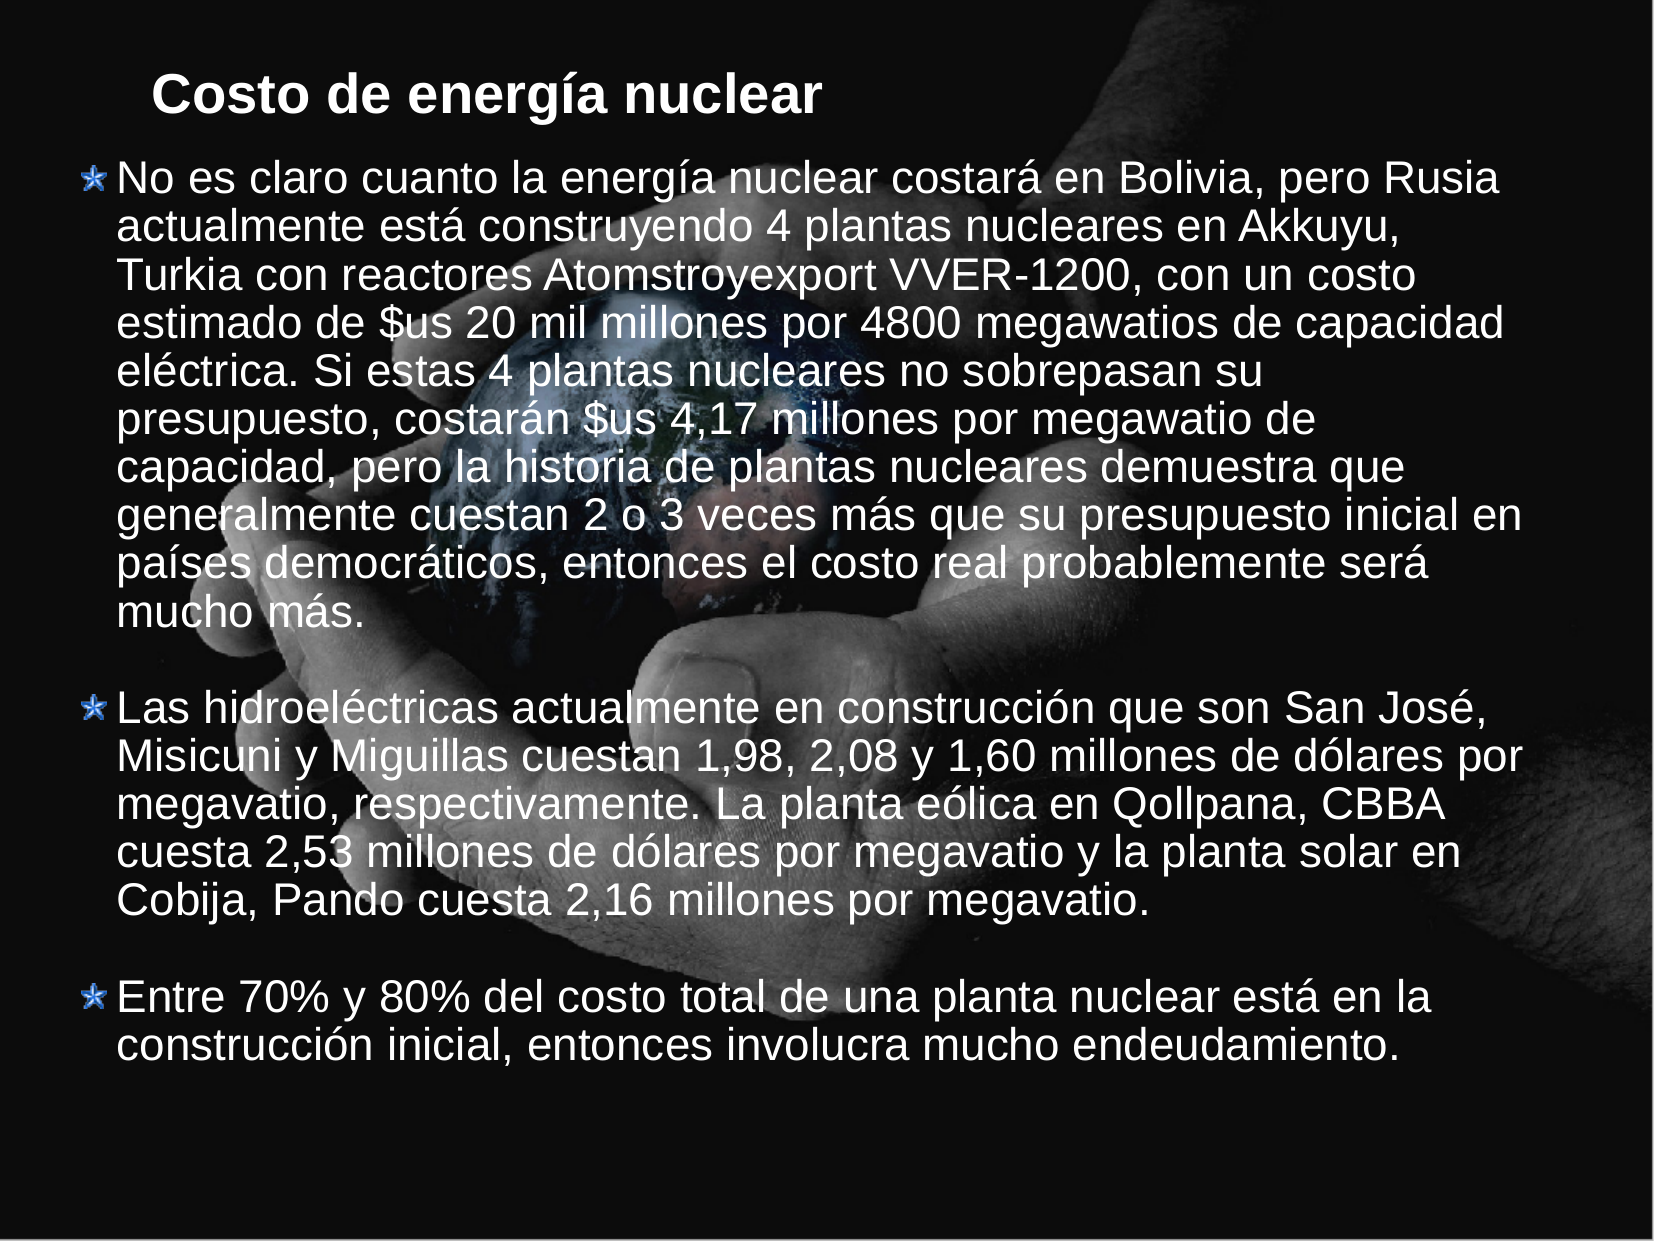

# Costo de energía nuclear
No es claro cuanto la energía nuclear costará en Bolivia, pero Rusia actualmente está construyendo 4 plantas nucleares en Akkuyu, Turkia con reactores Atomstroyexport VVER-1200, con un costo estimado de $us 20 mil millones por 4800 megawatios de capacidad eléctrica. Si estas 4 plantas nucleares no sobrepasan su presupuesto, costarán $us 4,17 millones por megawatio de capacidad, pero la historia de plantas nucleares demuestra que generalmente cuestan 2 o 3 veces más que su presupuesto inicial en países democráticos, entonces el costo real probablemente será mucho más.
Las hidroeléctricas actualmente en construcción que son San José, Misicuni y Miguillas cuestan 1,98, 2,08 y 1,60 millones de dólares por megavatio, respectivamente. La planta eólica en Qollpana, CBBA cuesta 2,53 millones de dólares por megavatio y la planta solar en Cobija, Pando cuesta 2,16 millones por megavatio.
Entre 70% y 80% del costo total de una planta nuclear está en la construcción inicial, entonces involucra mucho endeudamiento.